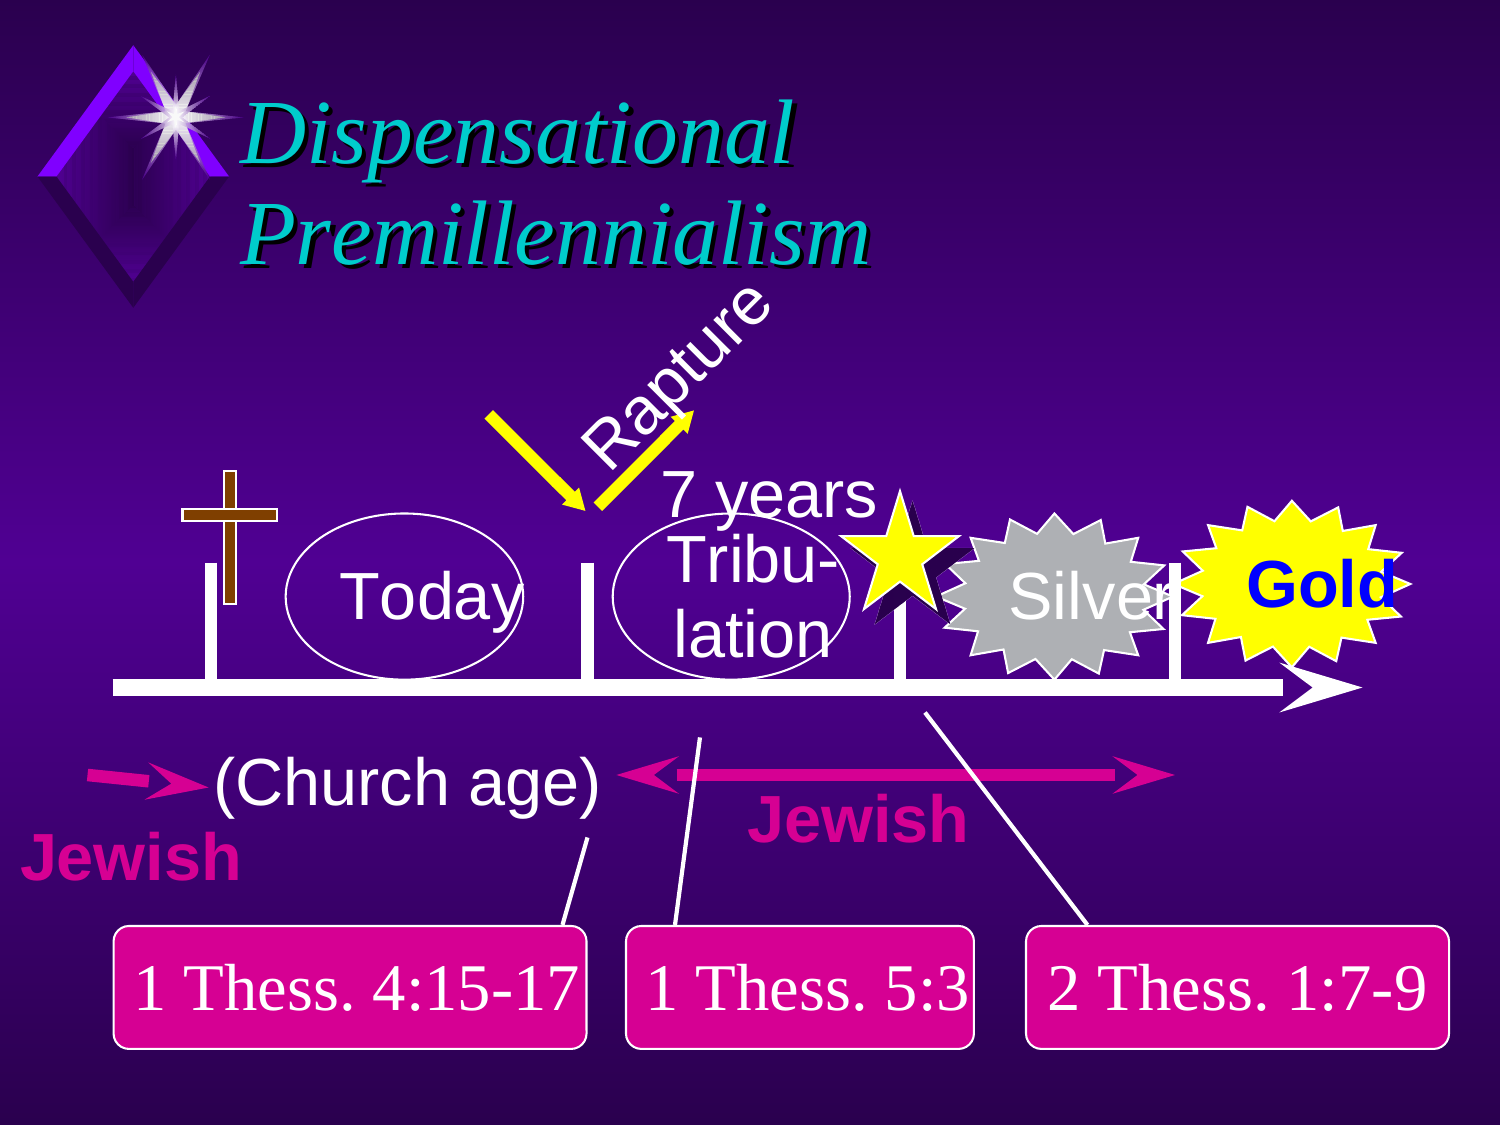

# Dispensational Premillennialism
Rapture
7 years
Gold
Today
Tribu-
lation
Silver
2 Thess. 1:7-9
1 Thess. 5:3
(Church age)
Jewish
Jewish
1 Thess. 4:15-17